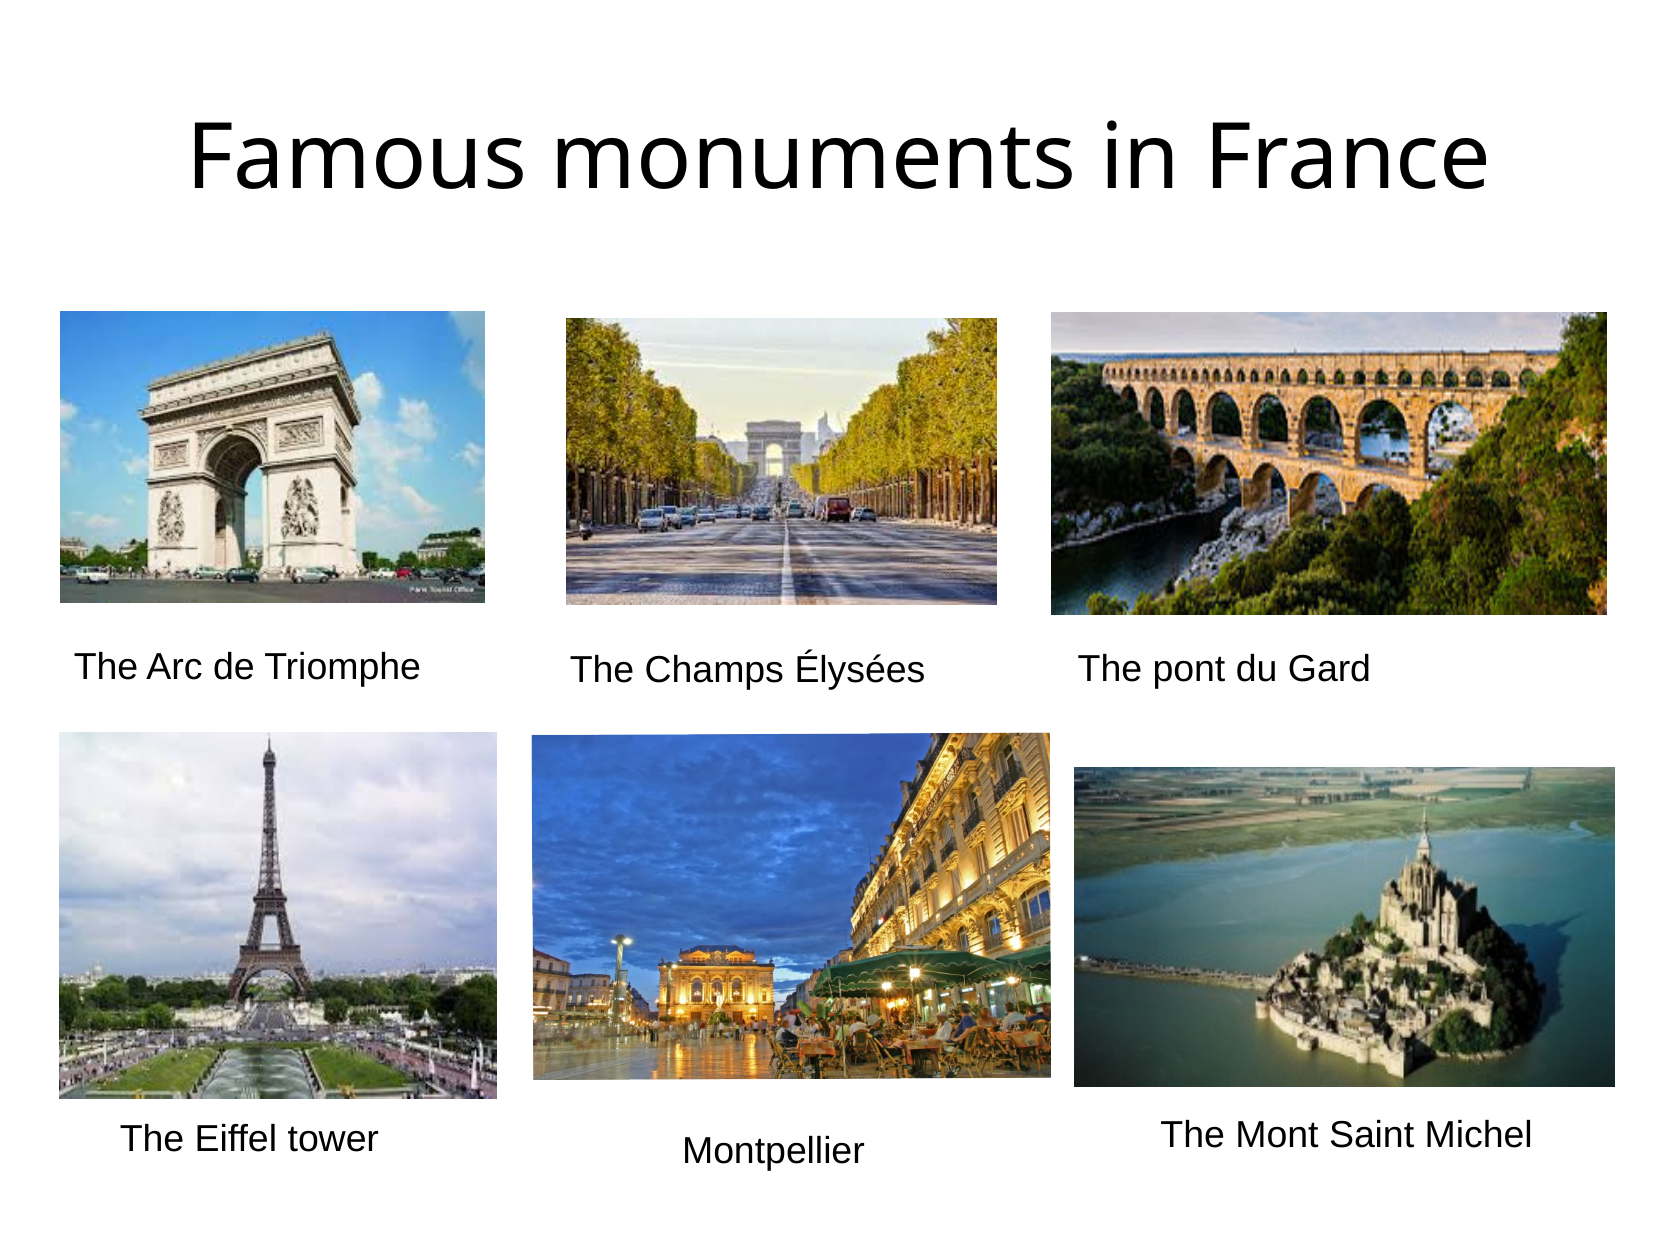

# Famous monuments in France
The Arc de Triomphe
The pont du Gard
The Champs Élysées
The Mont Saint Michel
 The Eiffel tower
Montpellier